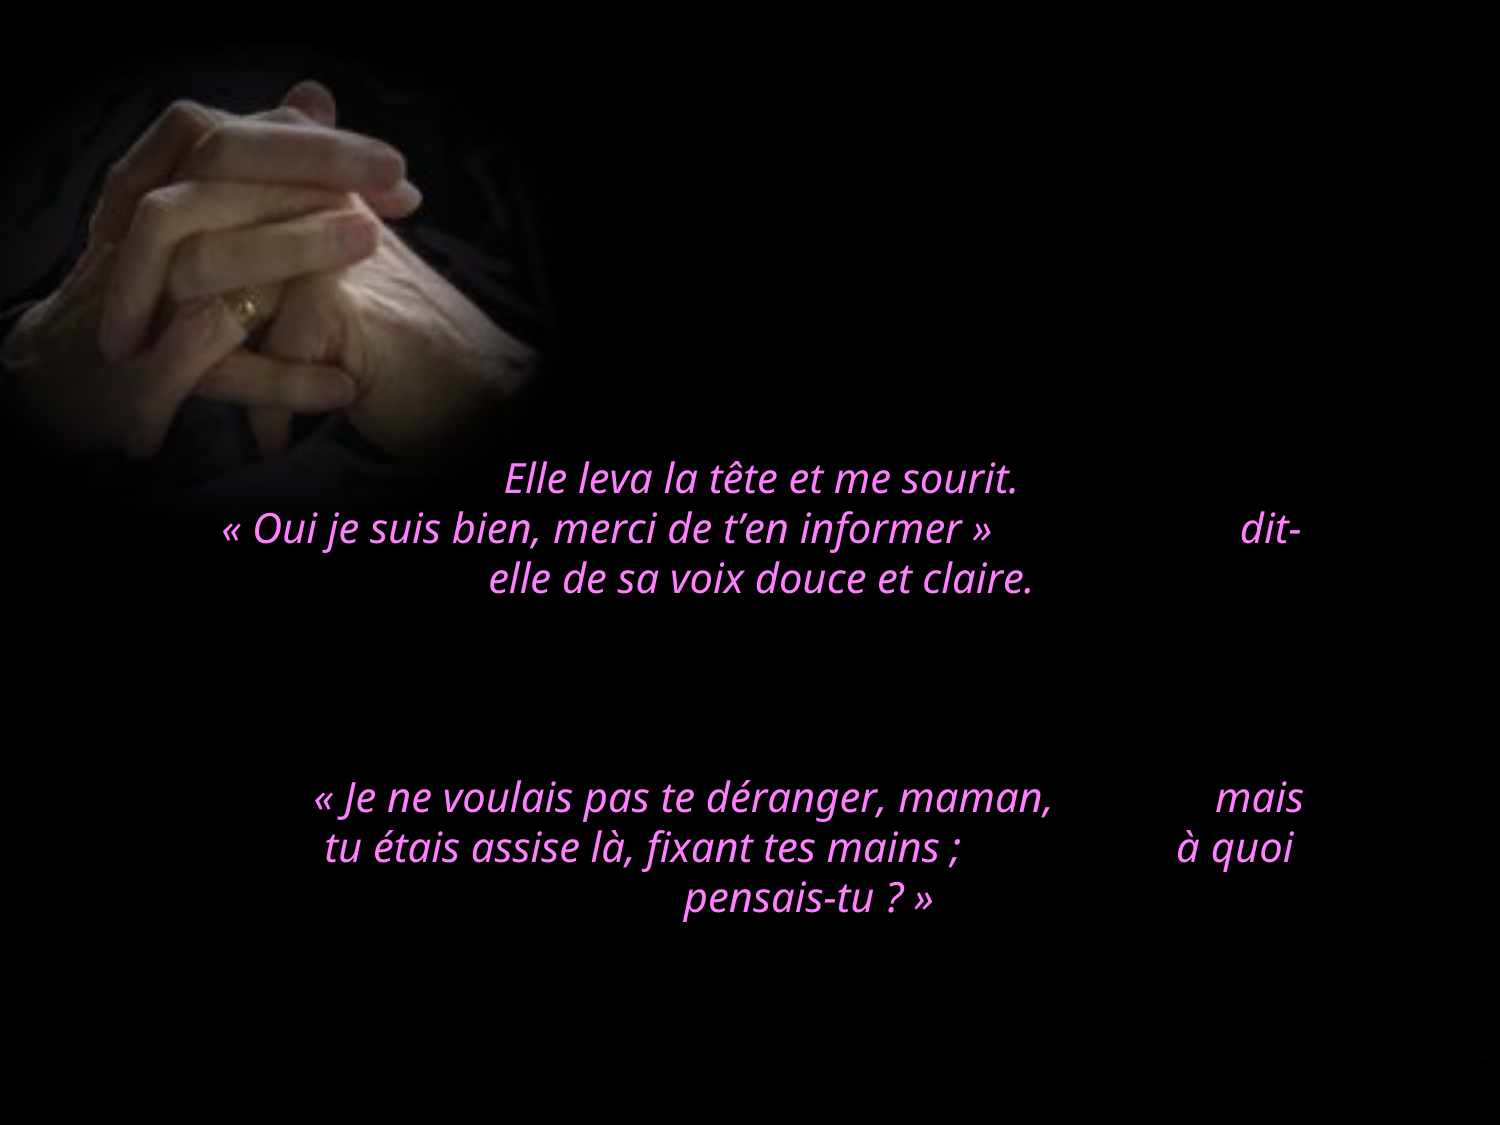

Elle leva la tête et me sourit.
« Oui je suis bien, merci de t’en informer » dit-elle de sa voix douce et claire.
« Je ne voulais pas te déranger, maman, mais tu étais assise là, fixant tes mains ; à quoi pensais-tu ? »